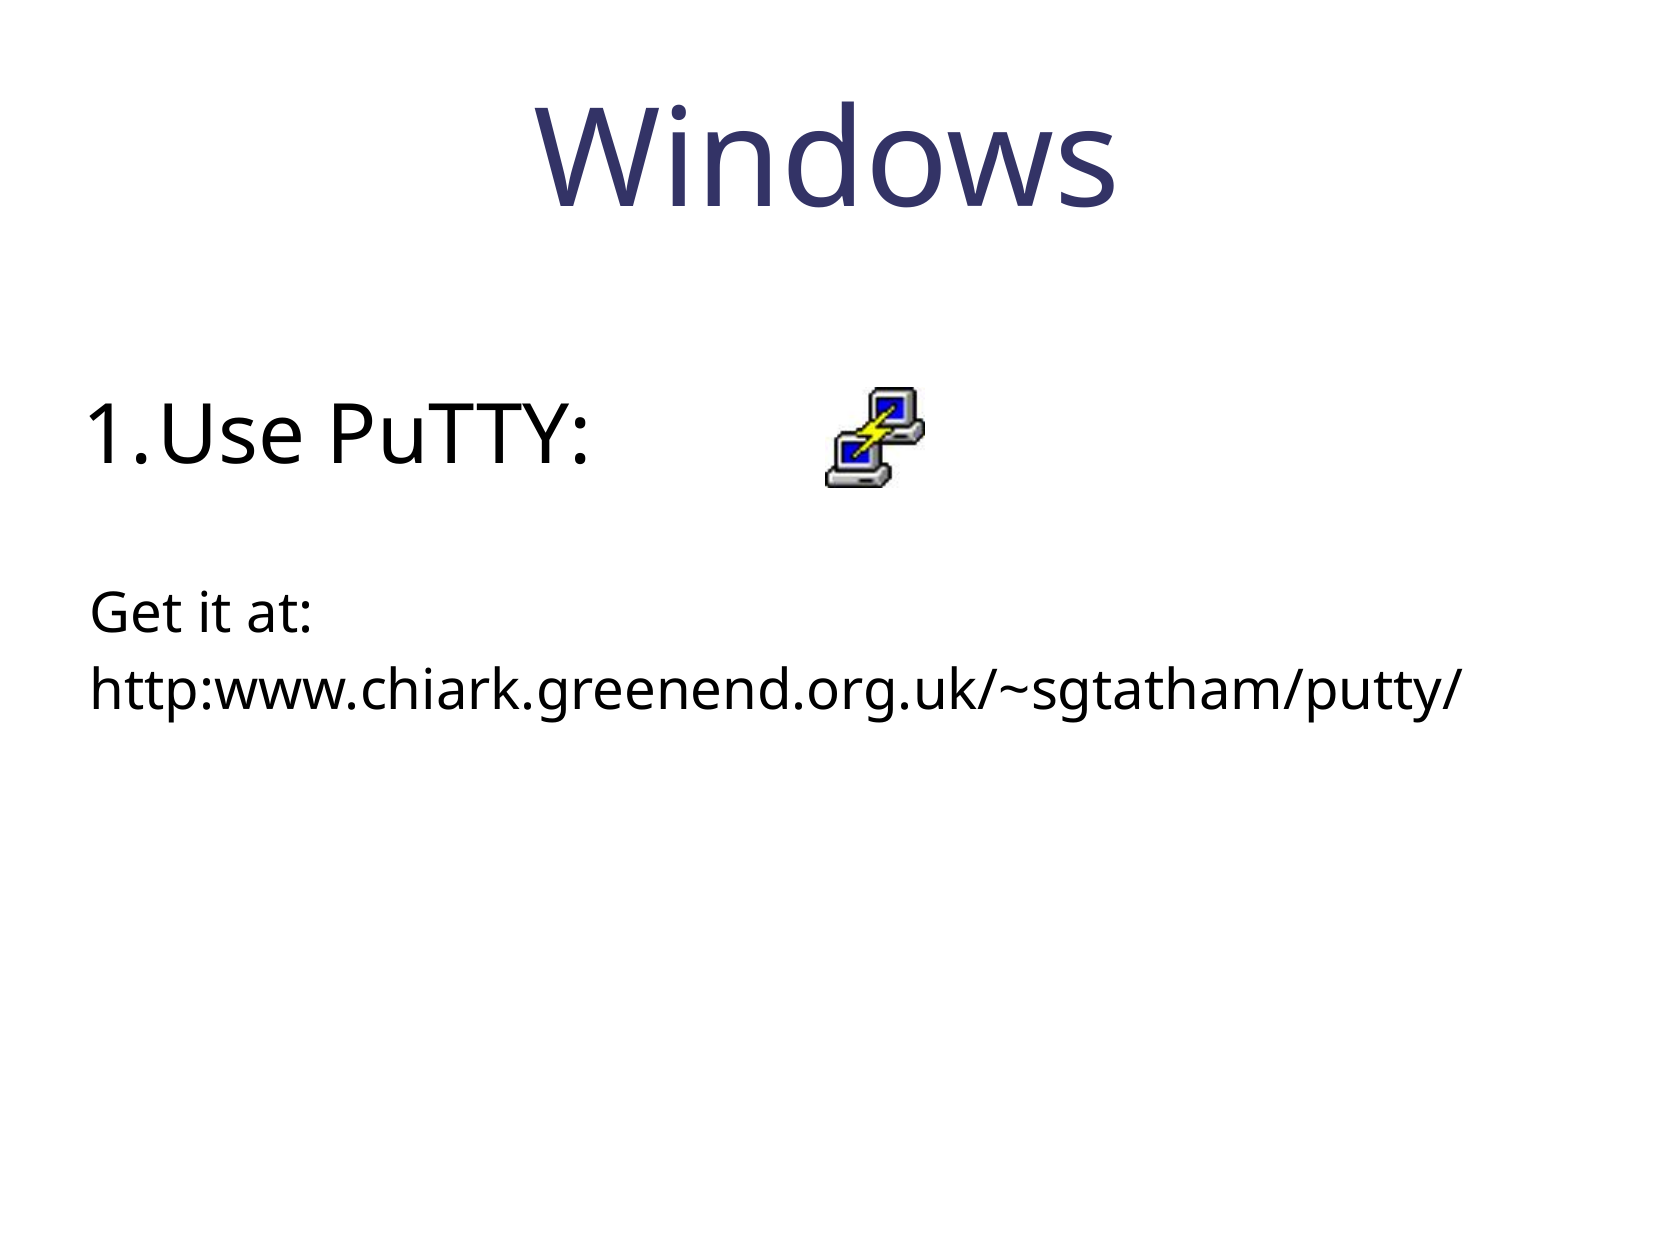

# Windows
1.	Use PuTTY:
Get it at: http:www.chiark.greenend.org.uk/~sgtatham/putty/